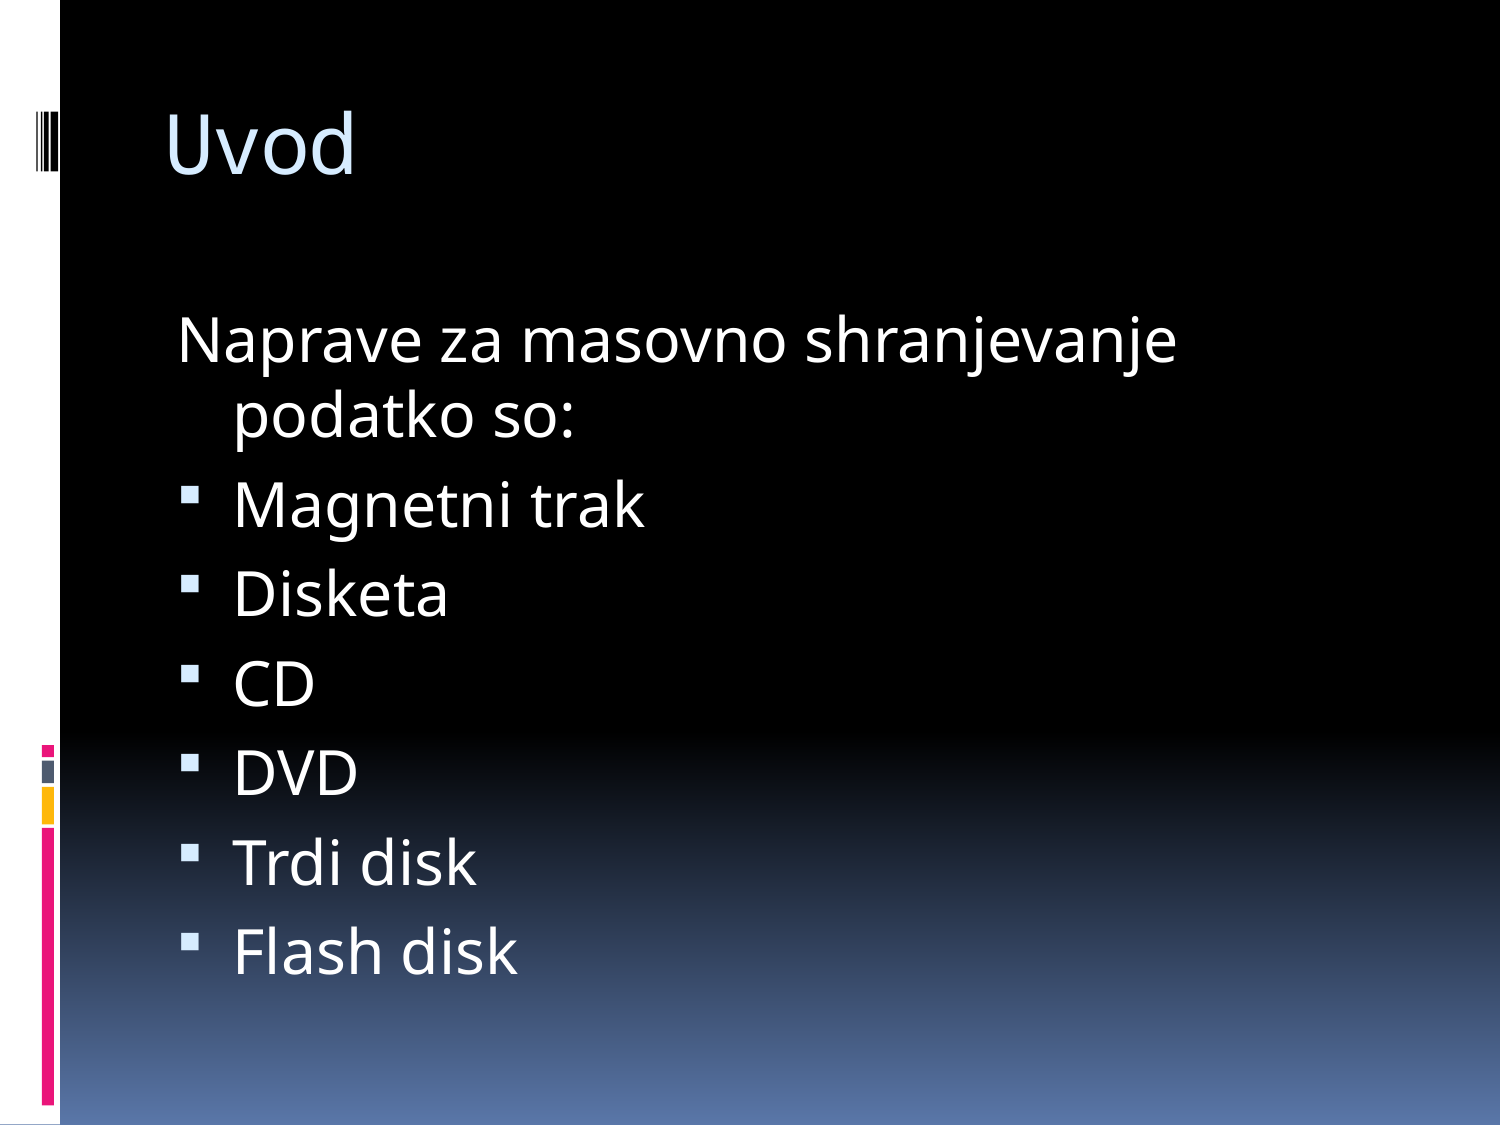

# Uvod
Naprave za masovno shranjevanje podatko so:
Magnetni trak
Disketa
CD
DVD
Trdi disk
Flash disk